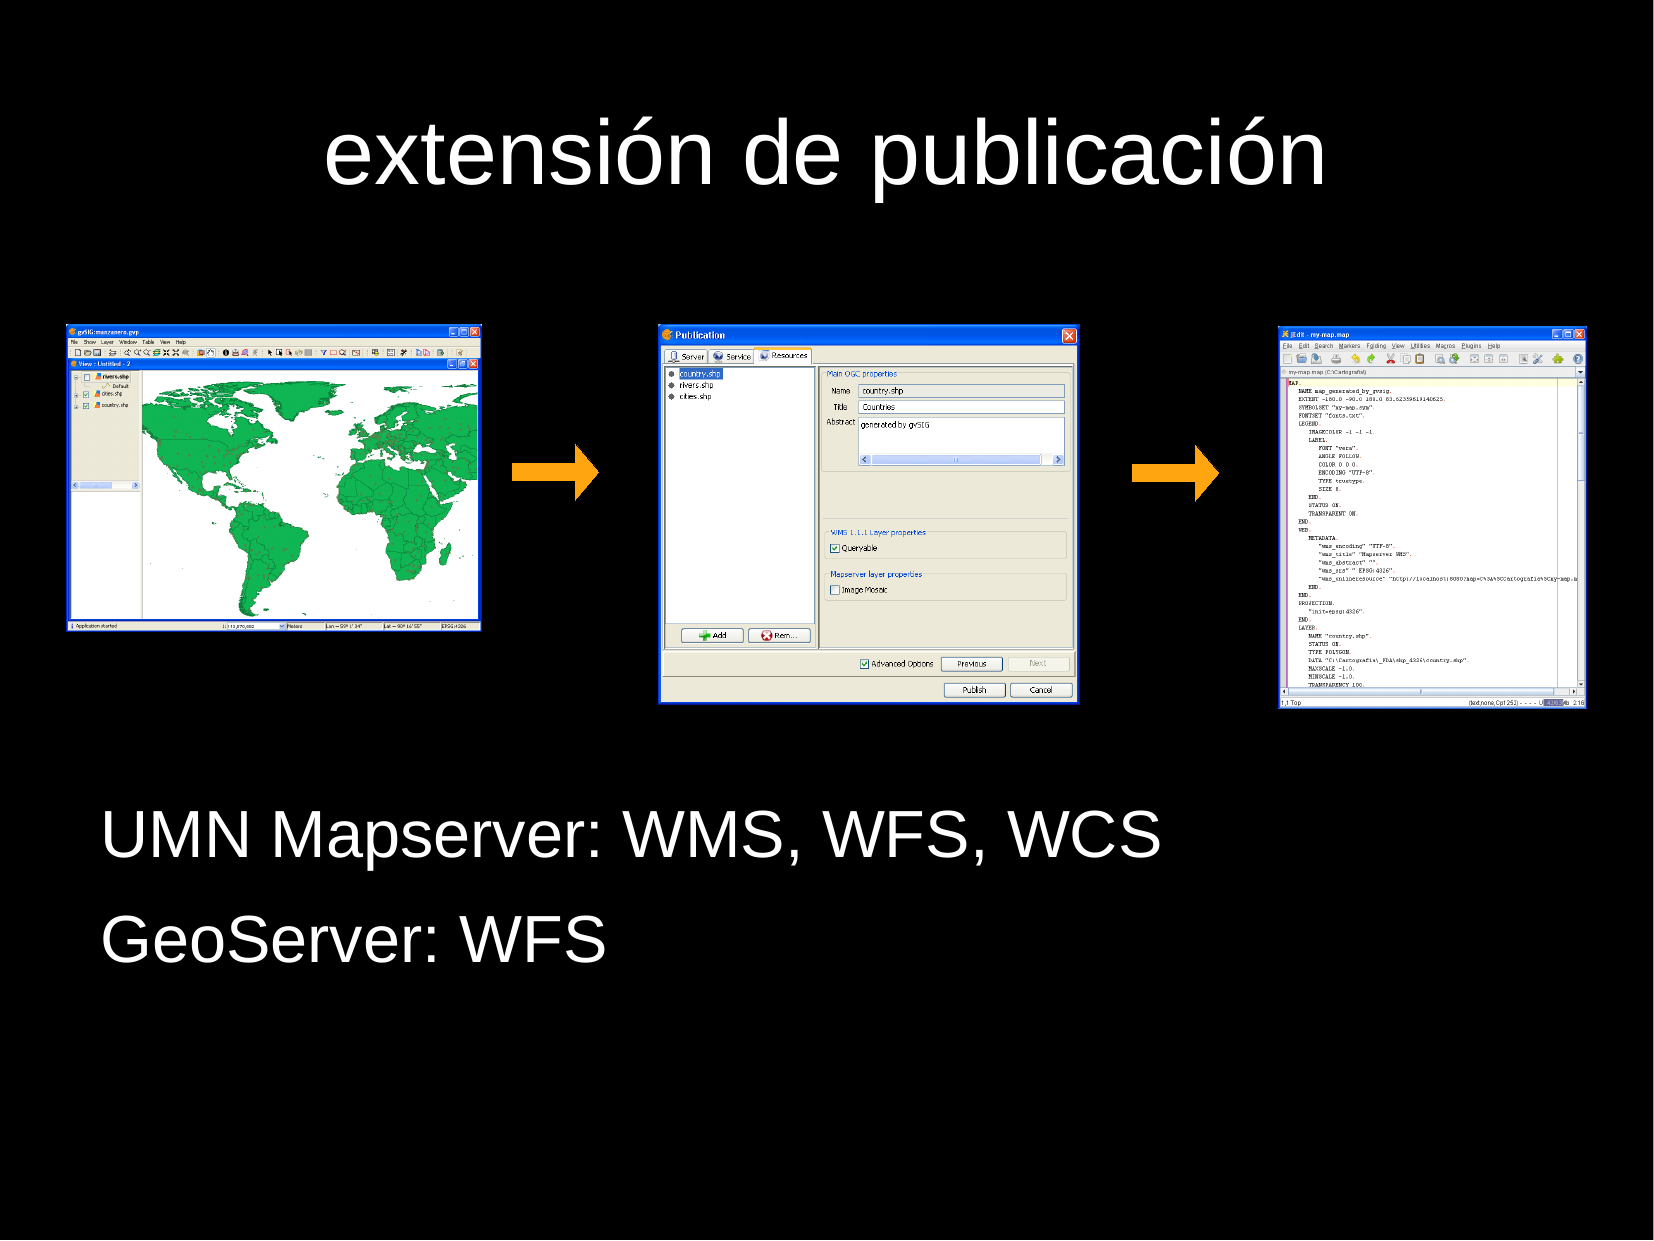

# extensión de publicación
UMN Mapserver: WMS, WFS, WCS
GeoServer: WFS